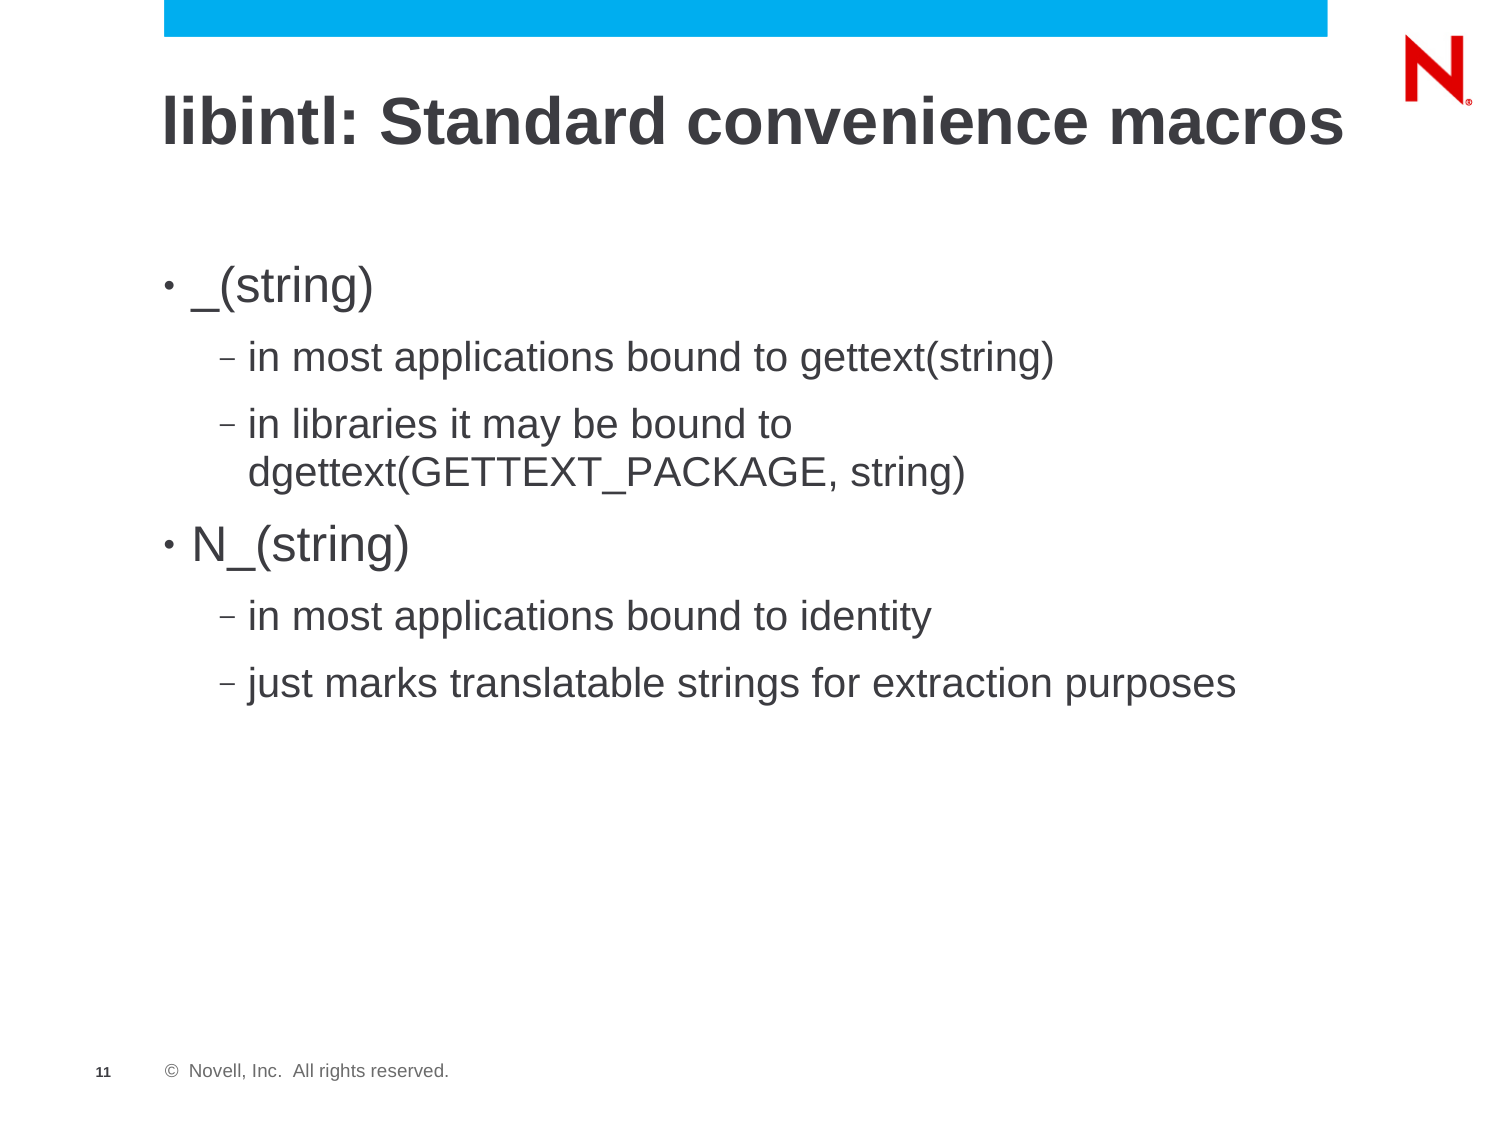

# libintl: Standard convenience macros
_(string)
in most applications bound to gettext(string)
in libraries it may be bound to dgettext(GETTEXT_PACKAGE, string)
N_(string)
in most applications bound to identity
just marks translatable strings for extraction purposes